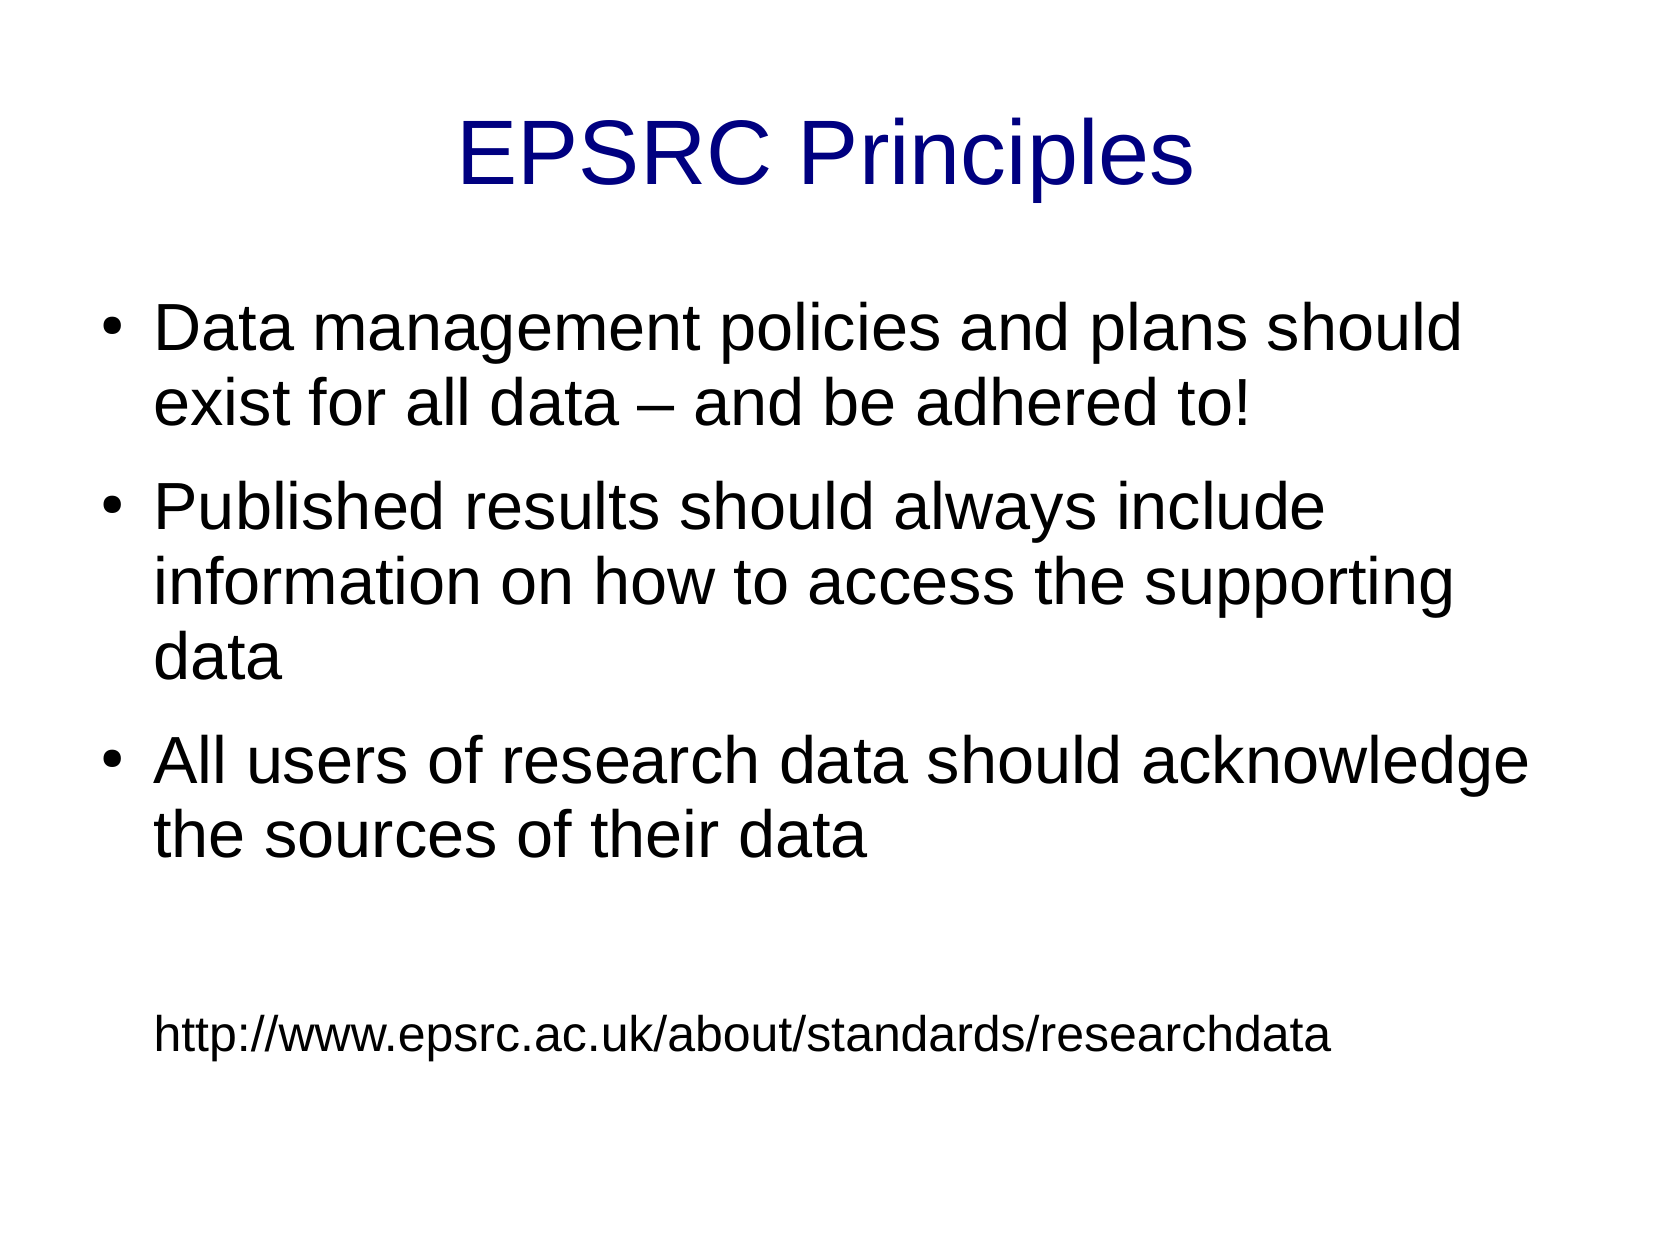

# EPSRC Principles
Data management policies and plans should exist for all data – and be adhered to!
Published results should always include information on how to access the supporting data
All users of research data should acknowledge the sources of their data
http://www.epsrc.ac.uk/about/standards/researchdata